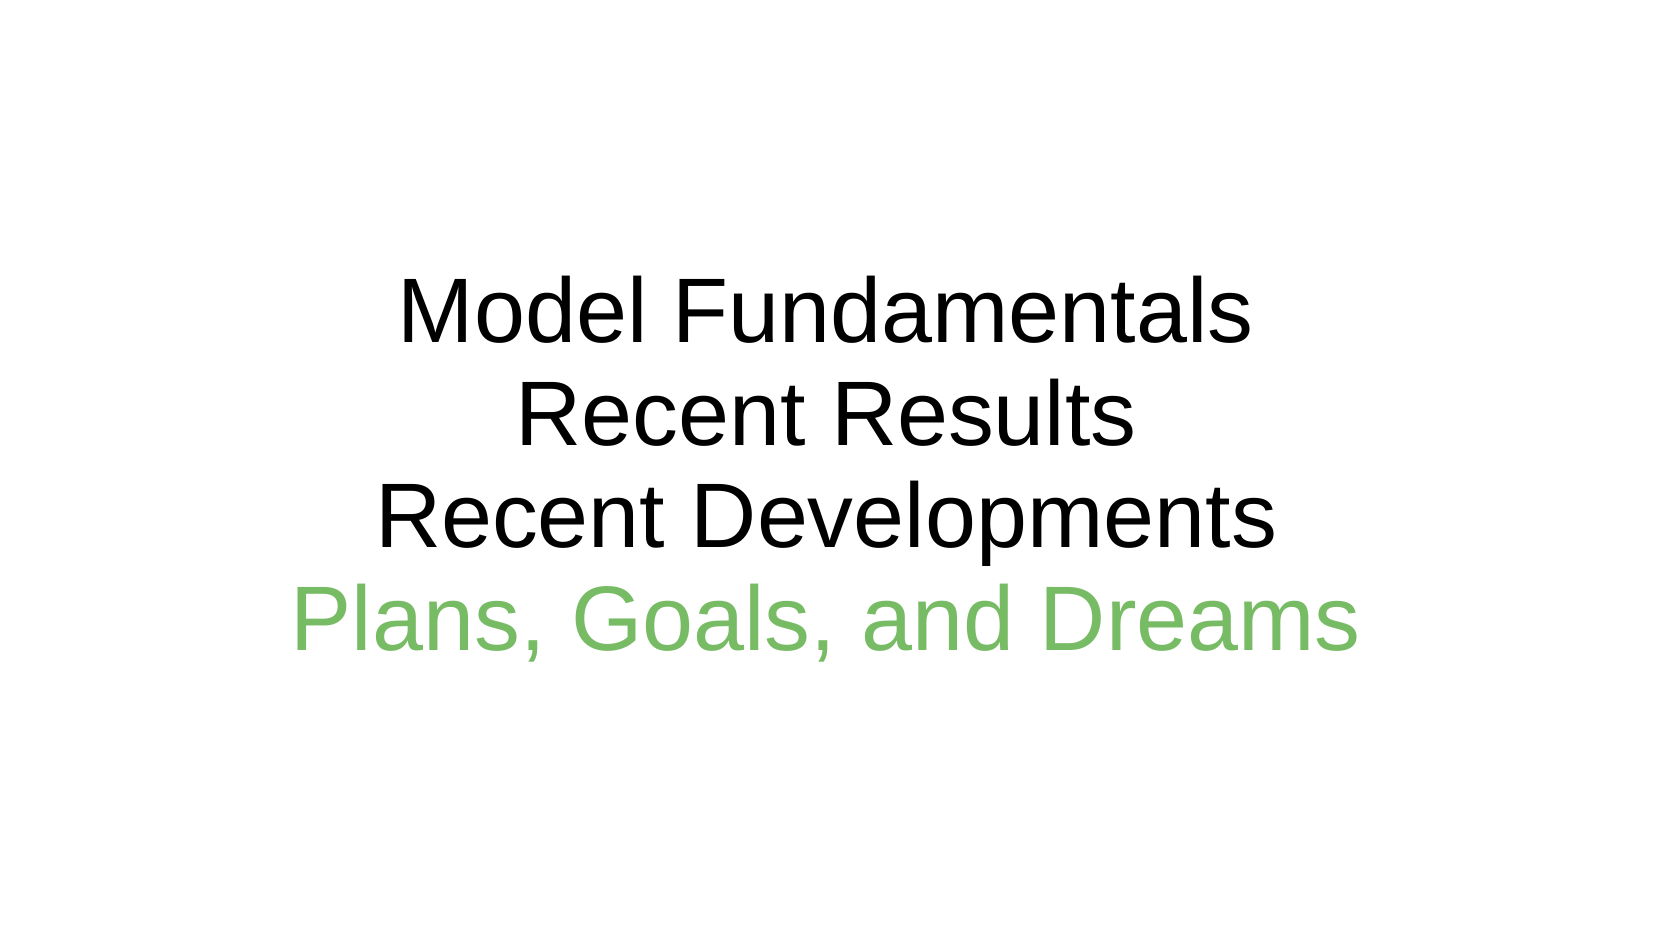

Model Fundamentals
Recent Results
Recent Developments
Plans, Goals, and Dreams